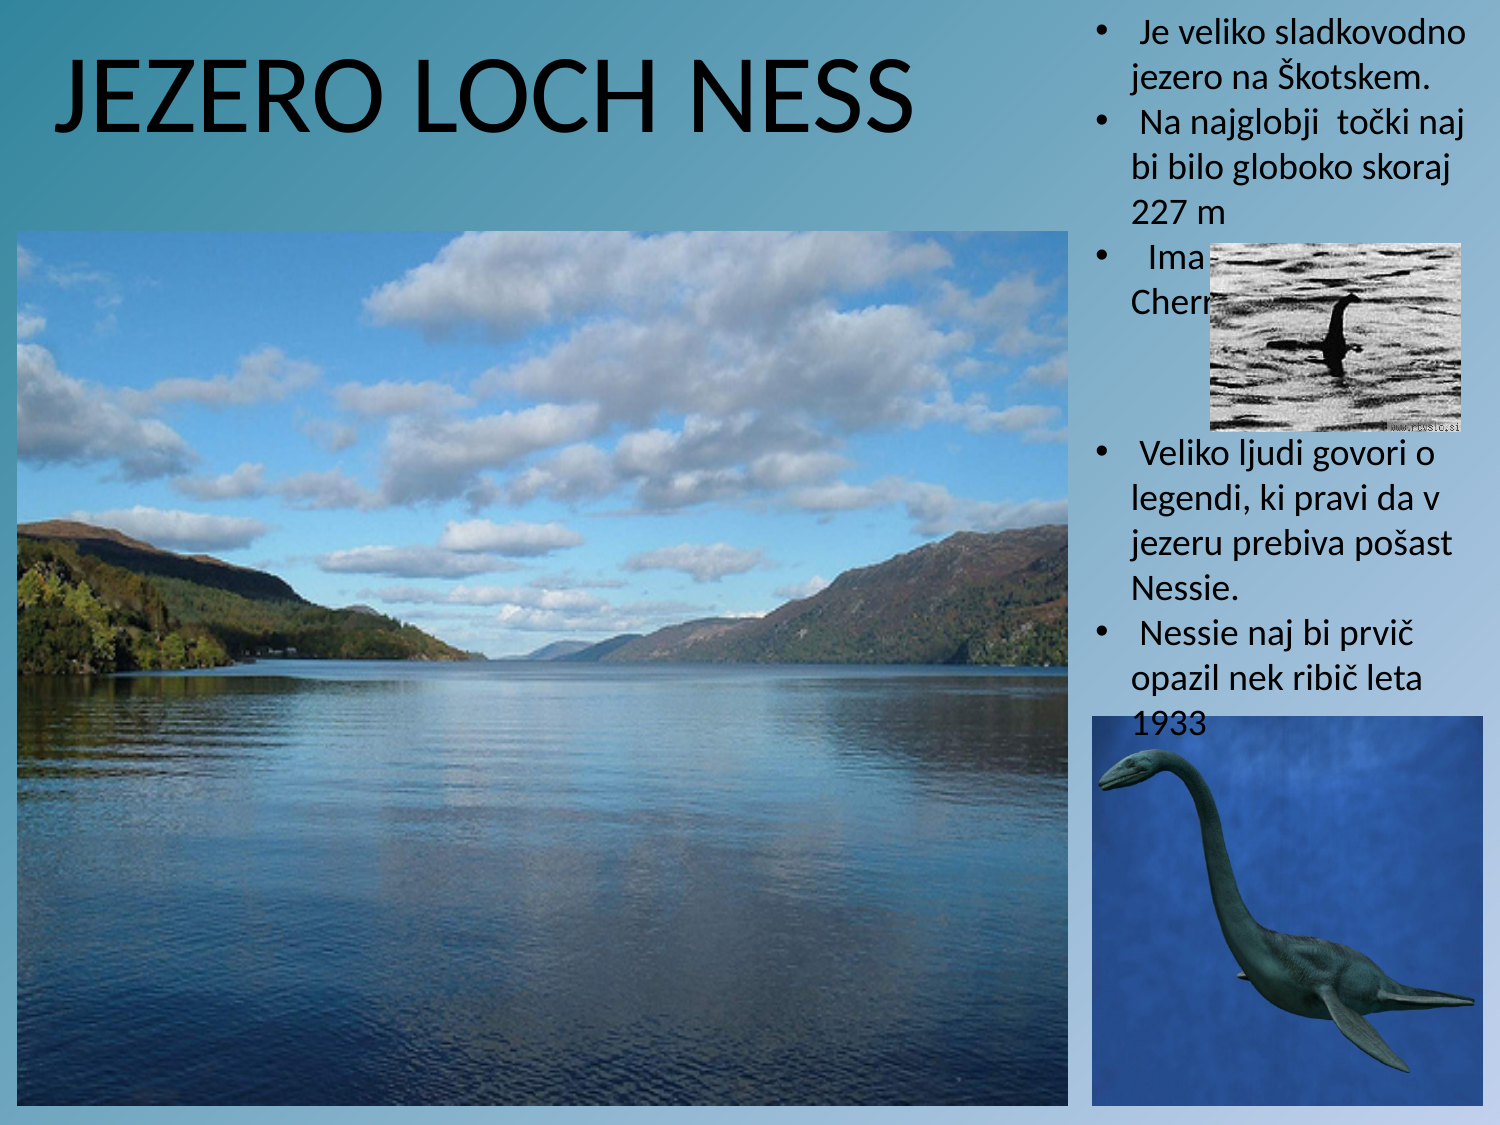

# JEZERO LOCH NESS
 Je veliko sladkovodno jezero na Škotskem.
 Na najglobji točki naj bi bilo globoko skoraj 227 m
 Ima en otok The Cherry island.
 Veliko ljudi govori o legendi, ki pravi da v jezeru prebiva pošast Nessie.
 Nessie naj bi prvič opazil nek ribič leta 1933